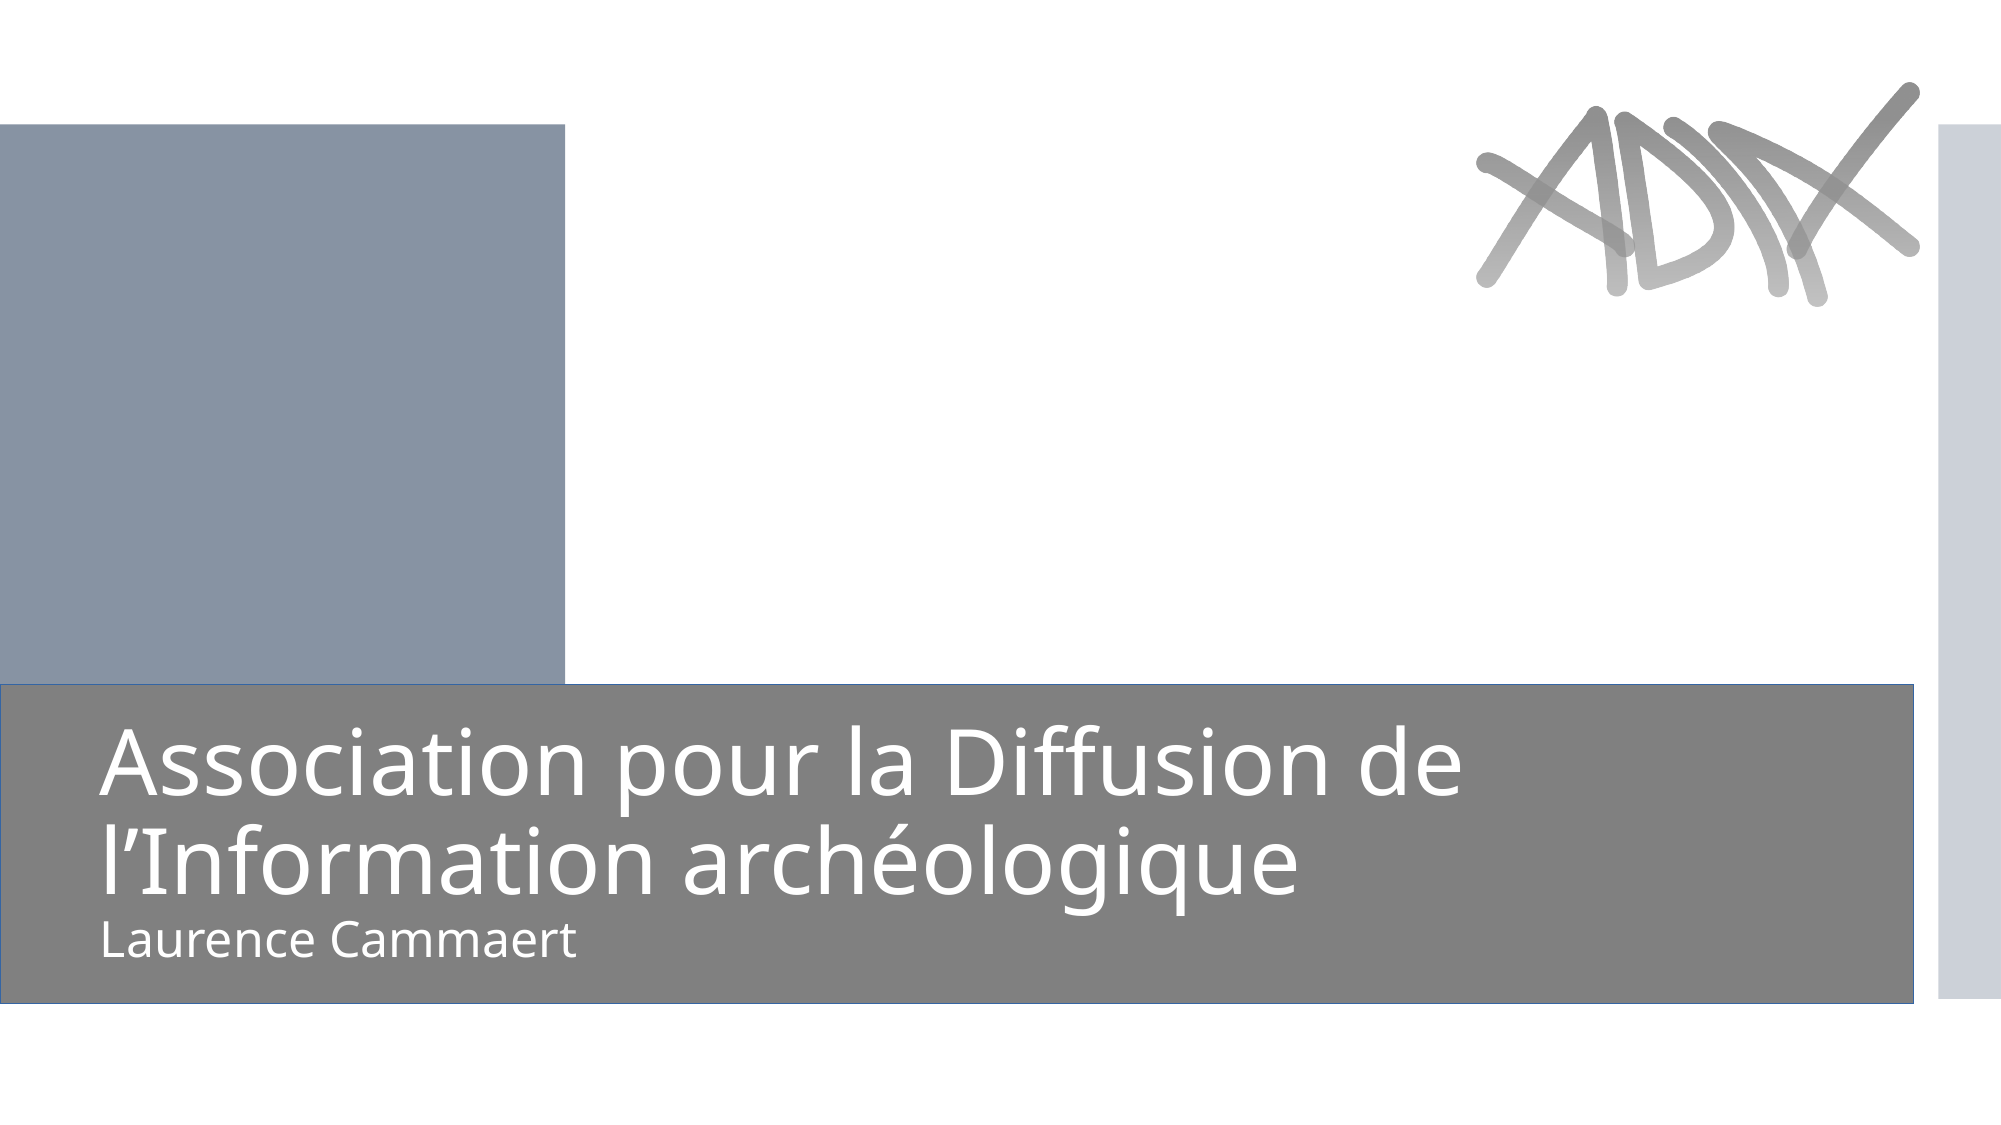

# Association pour la Diffusion de l’Information archéologique
Laurence Cammaert